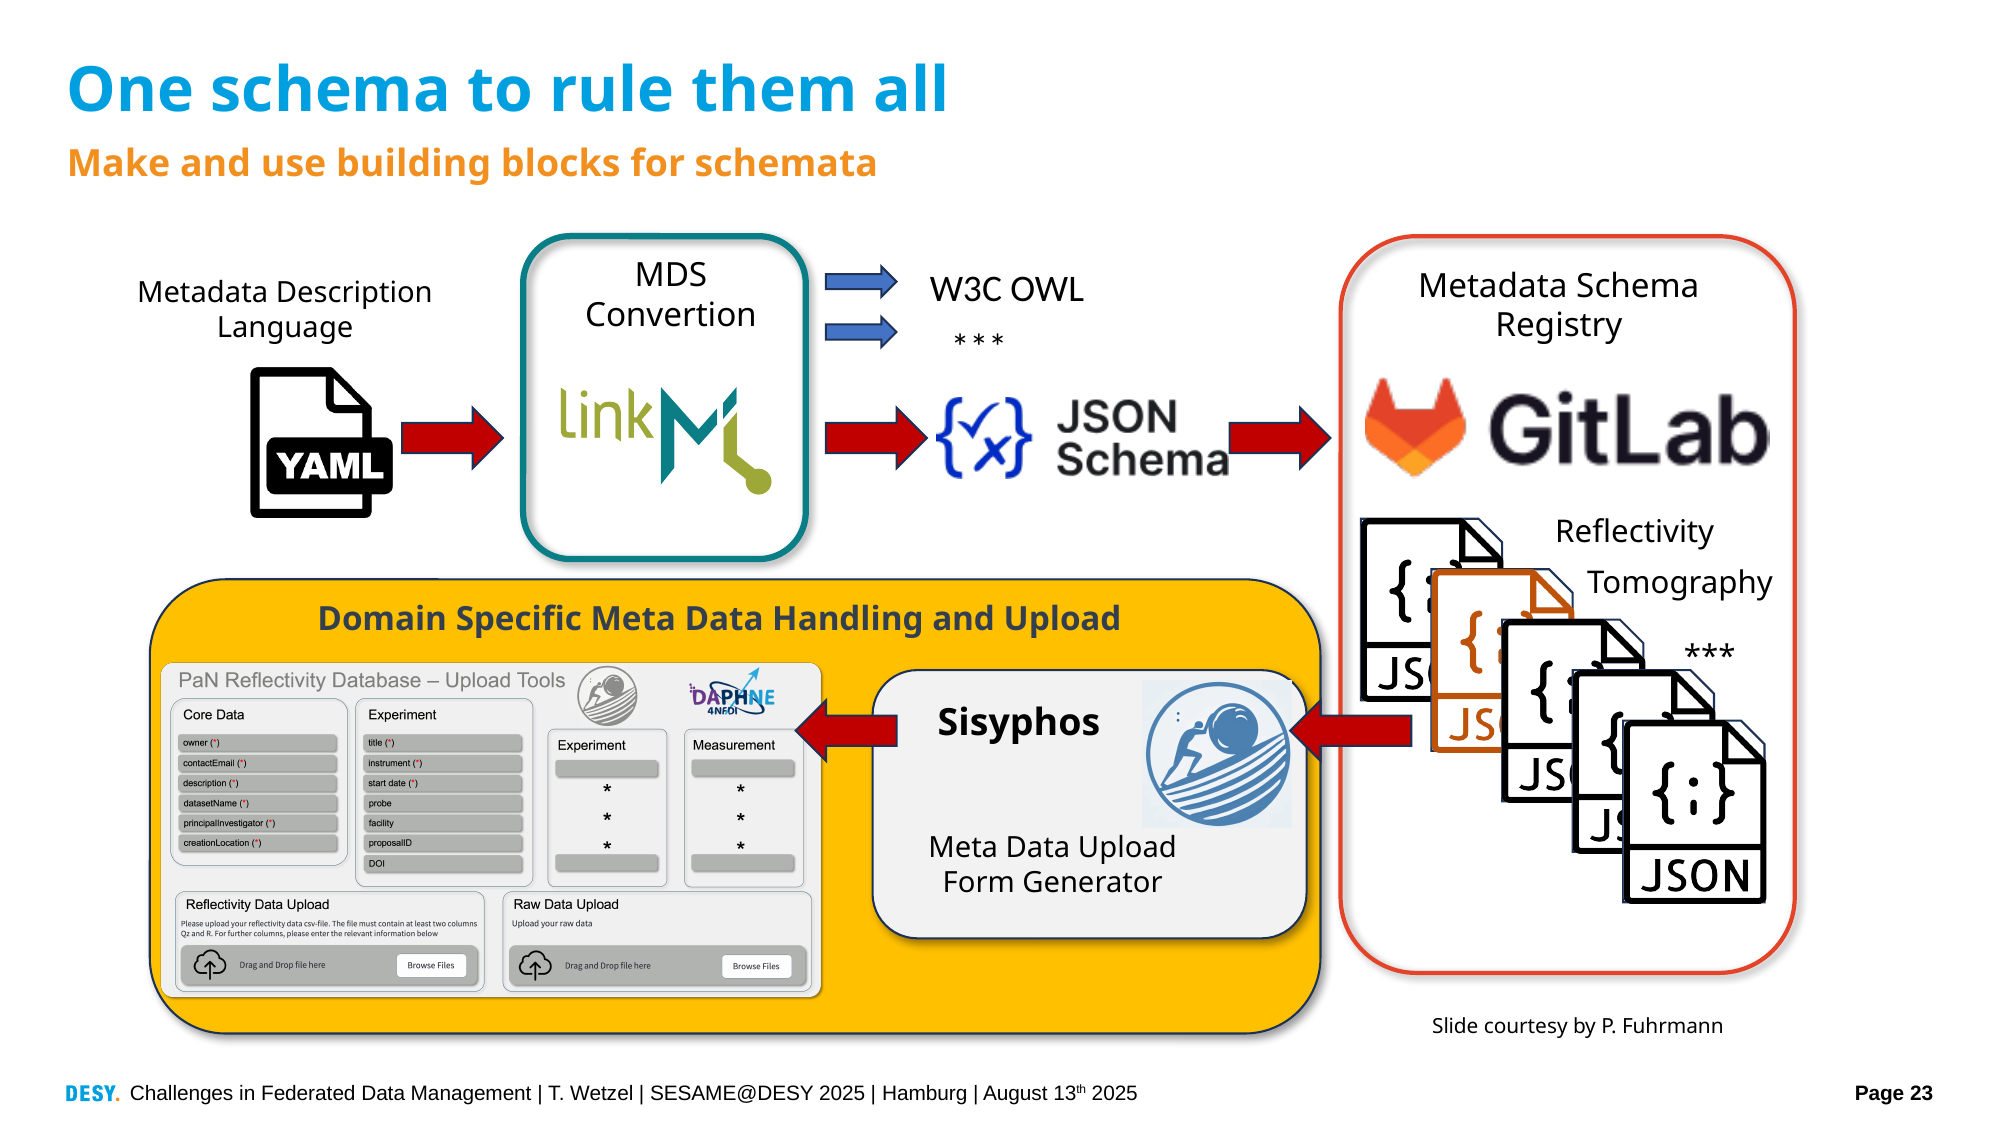

# One schema to rule them all
Make and use building blocks for schemata
MDS
Convertion
Metadata Schema
Registry
Reflectivity
Tomography
***
W3C OWL
***
Metadata Description
Language
Domain Specific Meta Data Handling and Upload
Sisyphos
Meta Data Upload
Form Generator
Slide courtesy by P. Fuhrmann